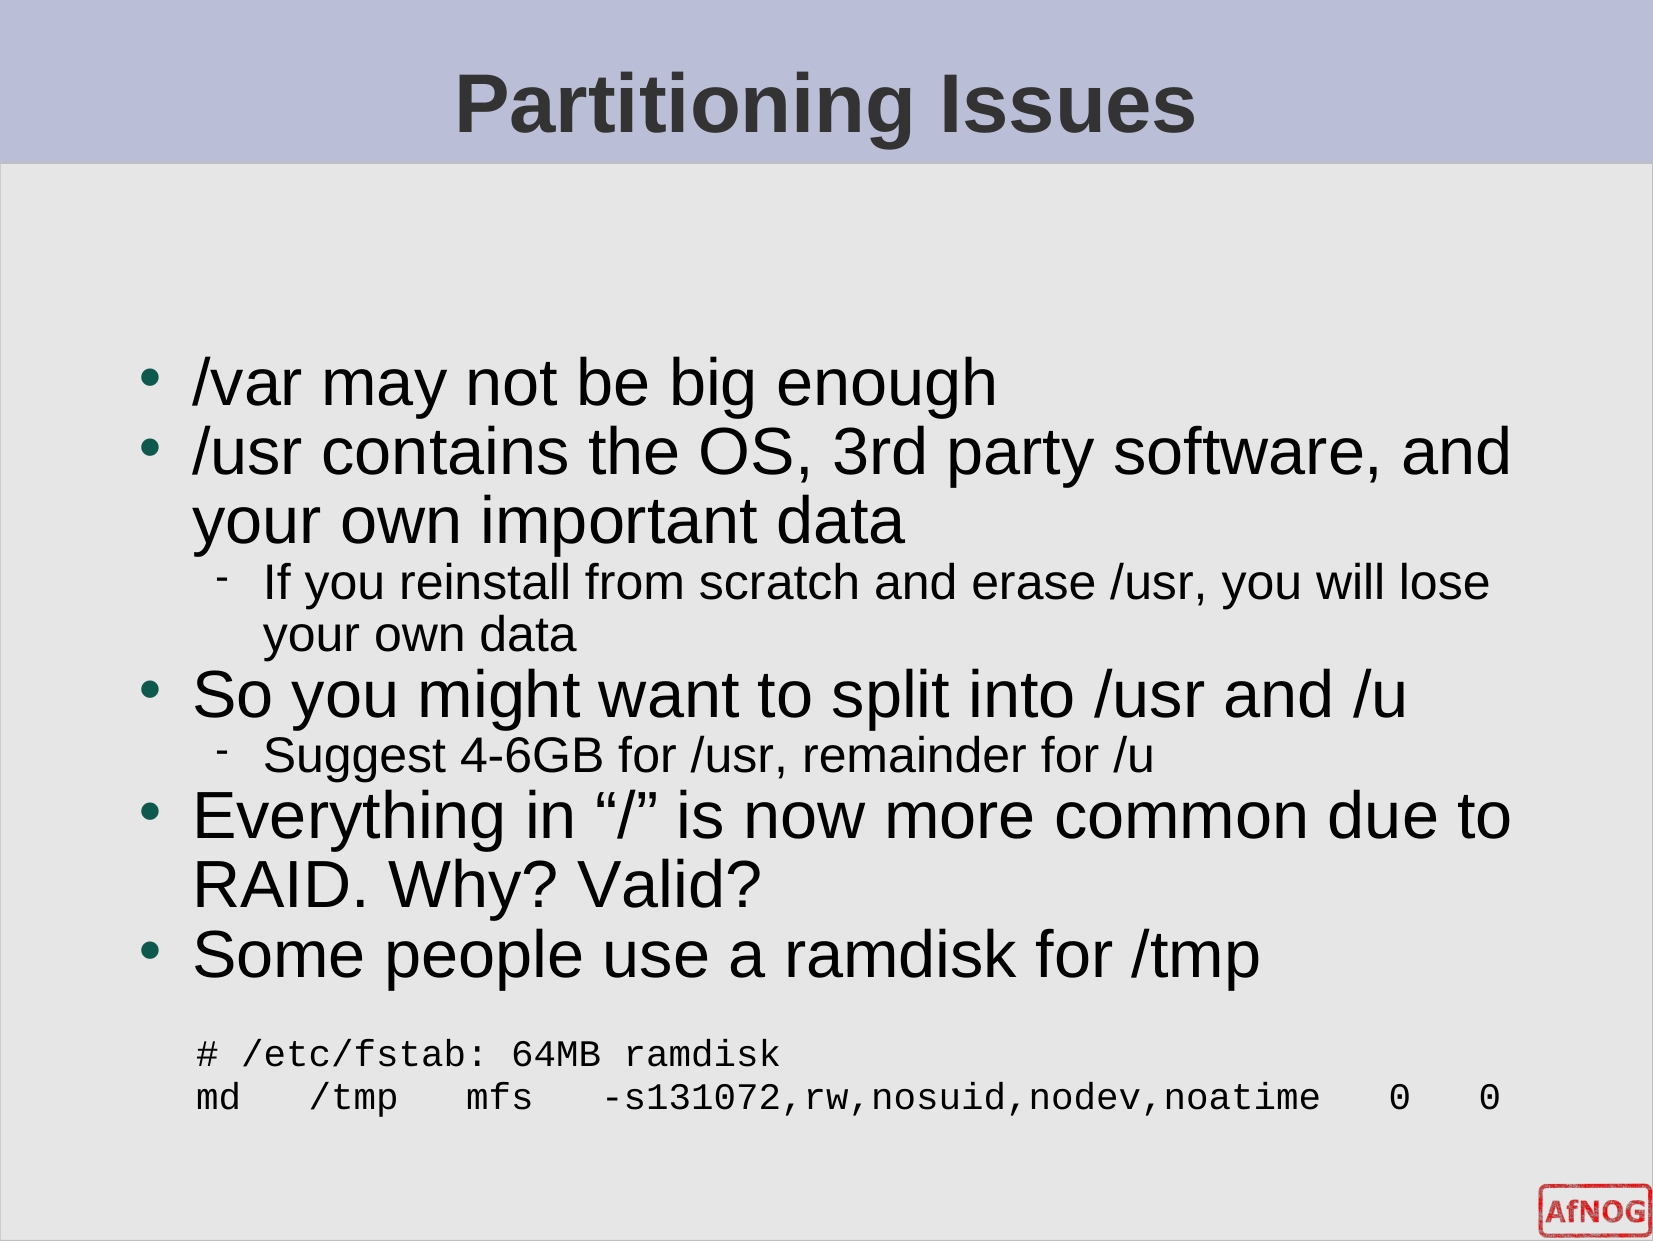

# Partitioning Issues
/var may not be big enough
/usr contains the OS, 3rd party software, and your own important data
If you reinstall from scratch and erase /usr, you will lose your own data
So you might want to split into /usr and /u
Suggest 4-6GB for /usr, remainder for /u
Everything in “/” is now more common due to RAID. Why? Valid?
Some people use a ramdisk for /tmp
# /etc/fstab: 64MB ramdisk
md /tmp mfs -s131072,rw,nosuid,nodev,noatime 0 0